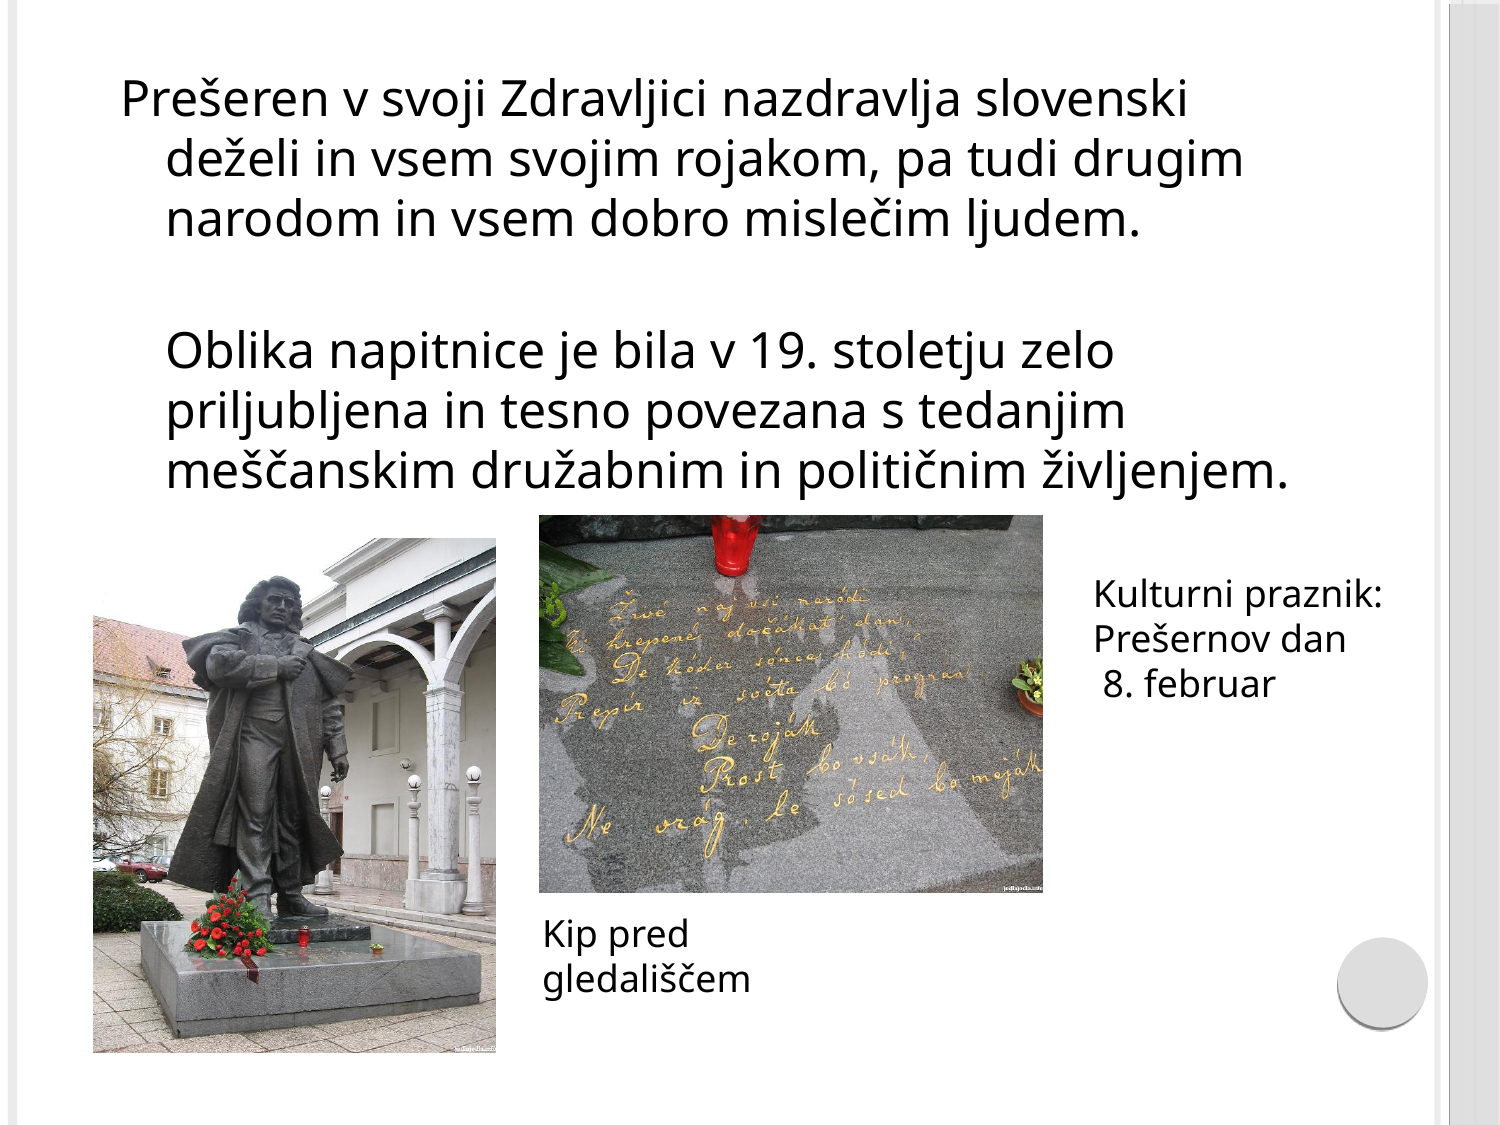

# Prešeren v svoji Zdravljici nazdravlja slovenski deželi in vsem svojim rojakom, pa tudi drugim narodom in vsem dobro mislečim ljudem.
Oblika napitnice je bila v 19. stoletju zelo priljubljena in tesno povezana s tedanjim meščanskim družabnim in političnim življenjem.
Kulturni praznik: Prešernov dan
 8. februar
Kip pred gledališčem